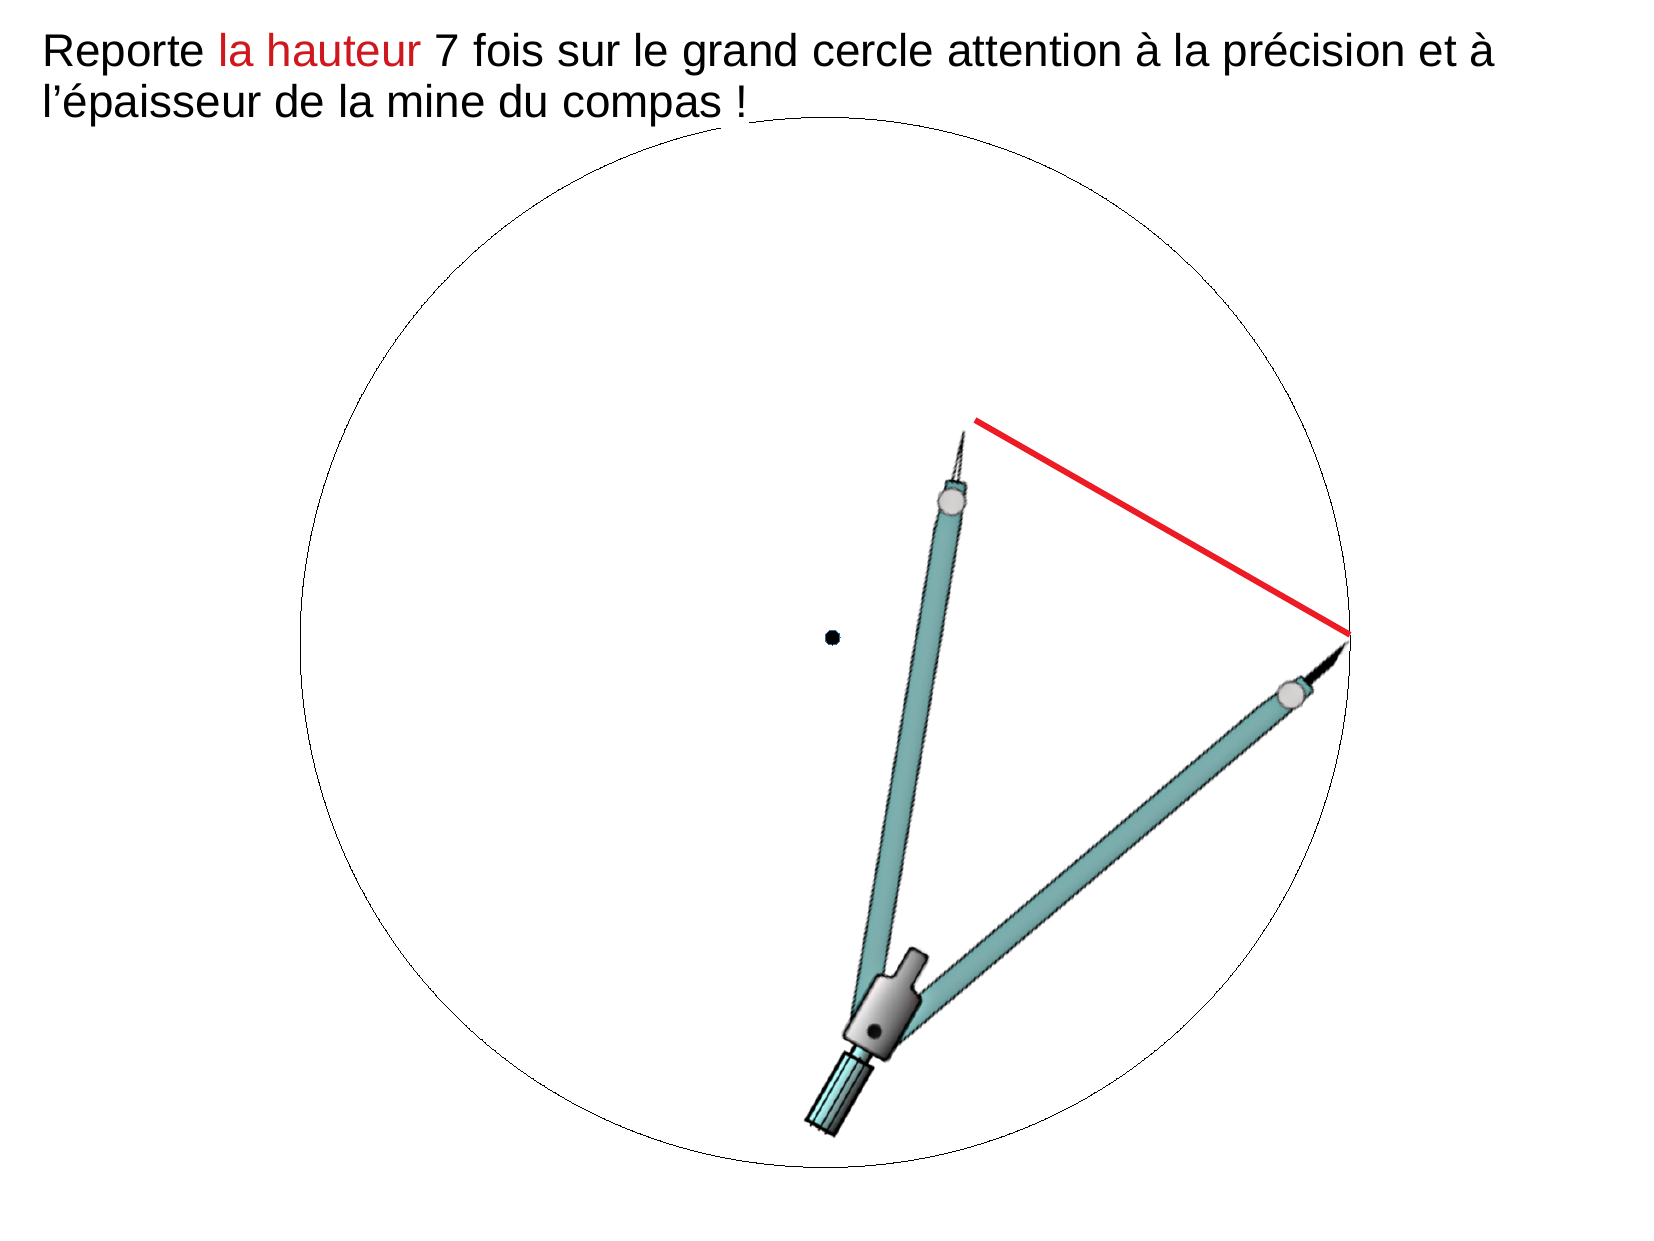

# Reporte la hauteur 7 fois sur le grand cercle attention à la précision et à l’épaisseur de la mine du compas !